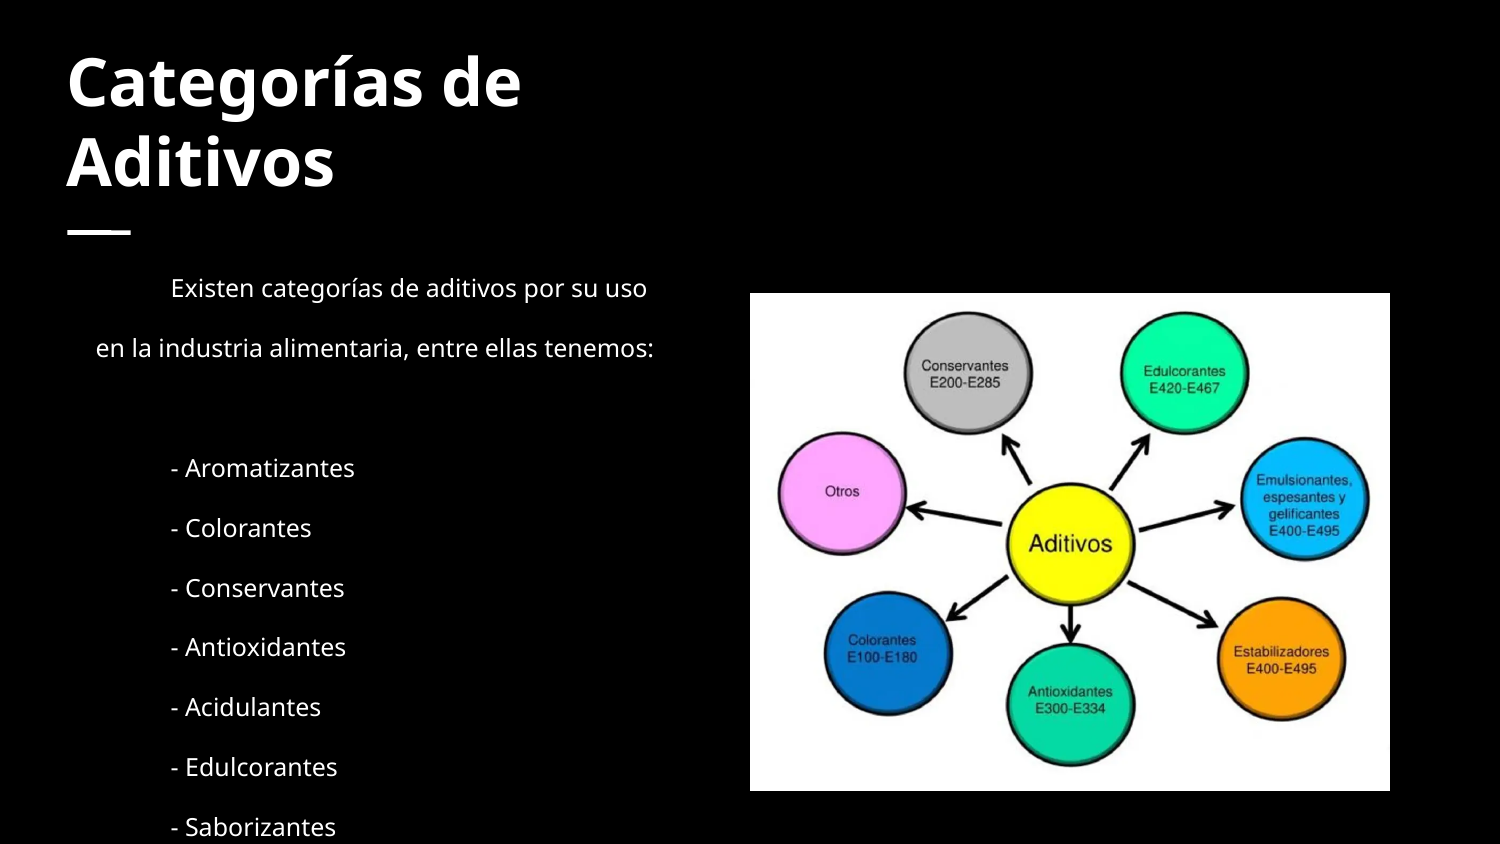

# Categorías de Aditivos
Existen categorías de aditivos por su uso en la industria alimentaria, entre ellas tenemos:
- Aromatizantes
- Colorantes
- Conservantes
- Antioxidantes
- Acidulantes
- Edulcorantes
- Saborizantes
- Emulsionantes